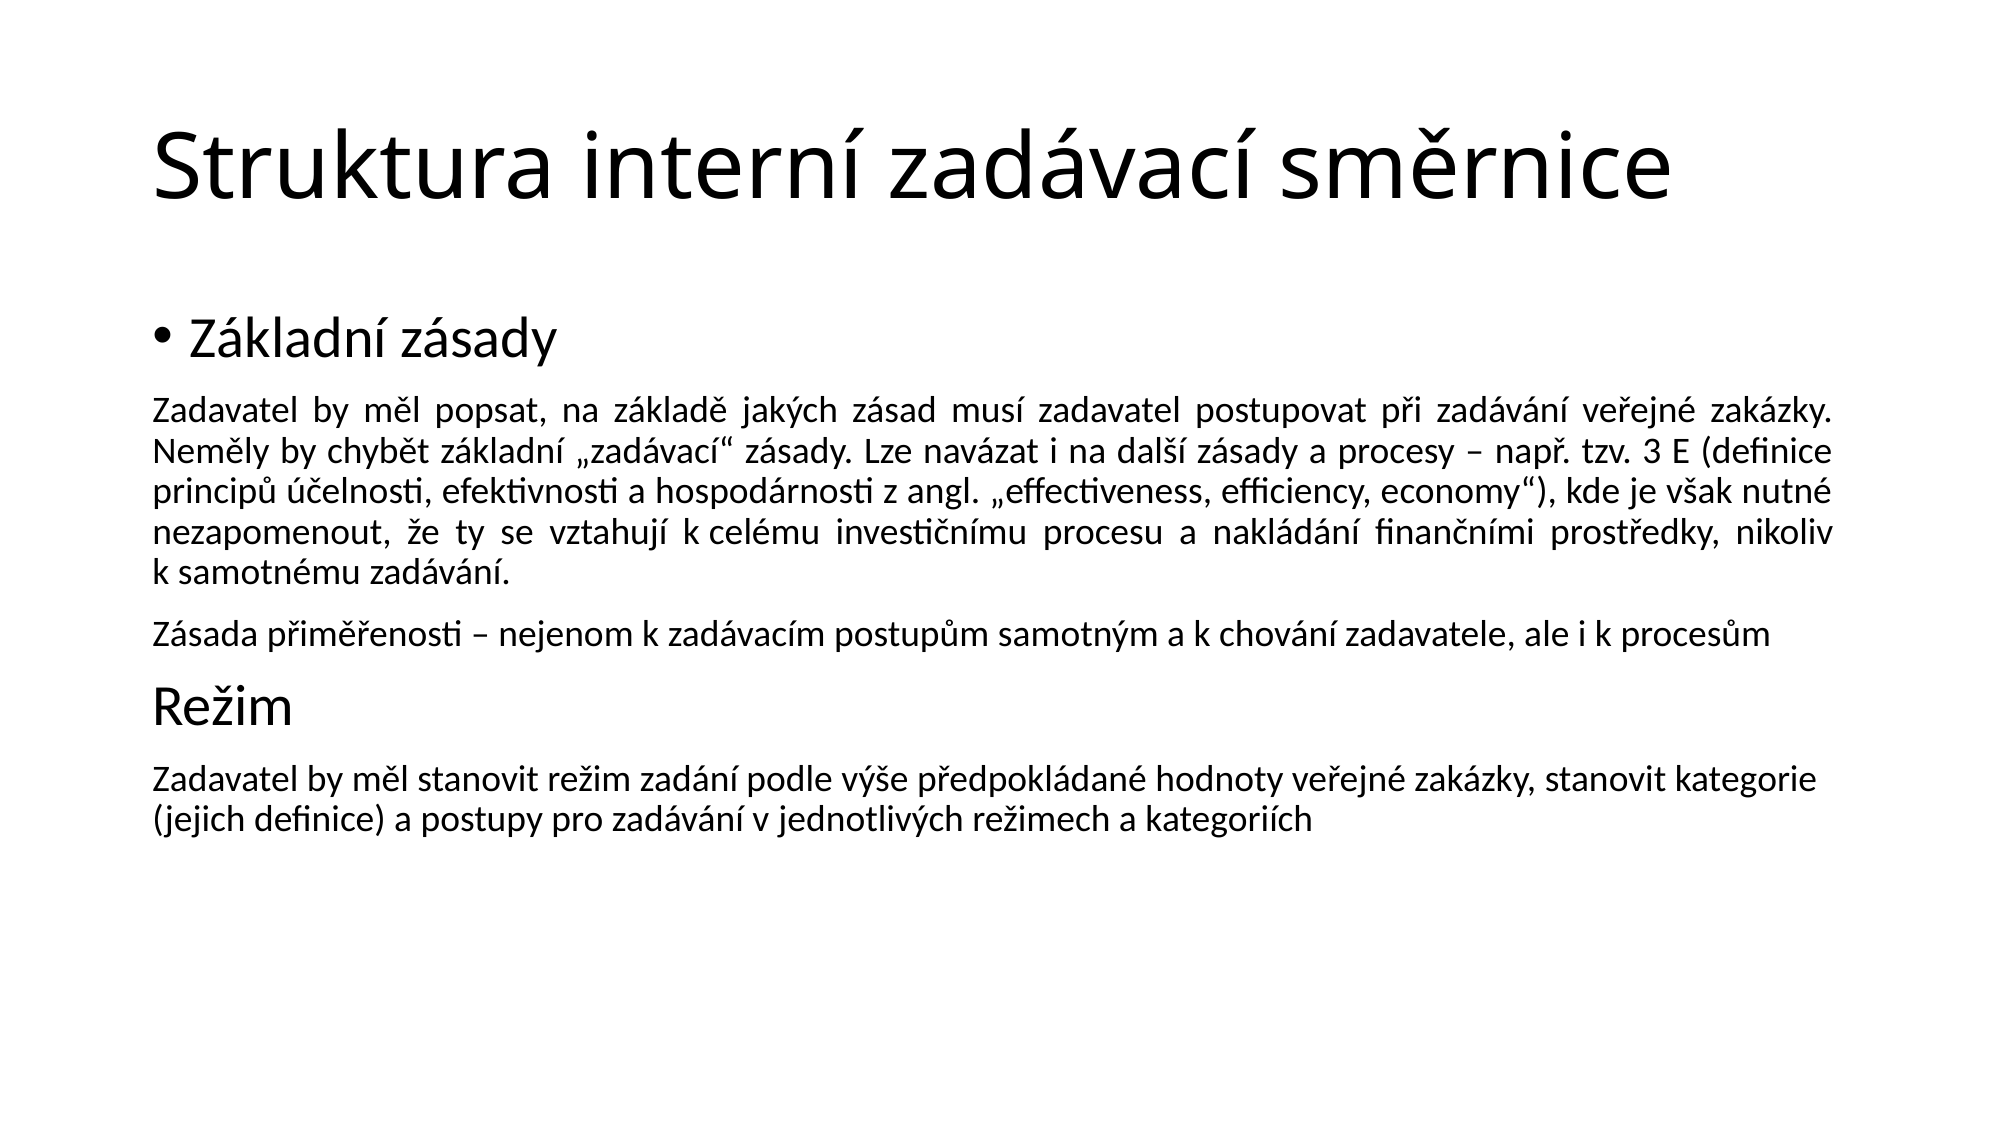

# Struktura interní zadávací směrnice
Základní zásady
Zadavatel by měl popsat, na základě jakých zásad musí zadavatel postupovat při zadávání veřejné zakázky. Neměly by chybět základní „zadávací“ zásady. Lze navázat i na další zásady a procesy – např. tzv. 3 E (definice principů účelnosti, efektivnosti a hospodárnosti z angl. „effectiveness, efficiency, economy“), kde je však nutné nezapomenout, že ty se vztahují k celému investičnímu procesu a nakládání finančními prostředky, nikoliv k samotnému zadávání.
Zásada přiměřenosti – nejenom k zadávacím postupům samotným a k chování zadavatele, ale i k procesům
Režim
Zadavatel by měl stanovit režim zadání podle výše předpokládané hodnoty veřejné zakázky, stanovit kategorie (jejich definice) a postupy pro zadávání v jednotlivých režimech a kategoriích